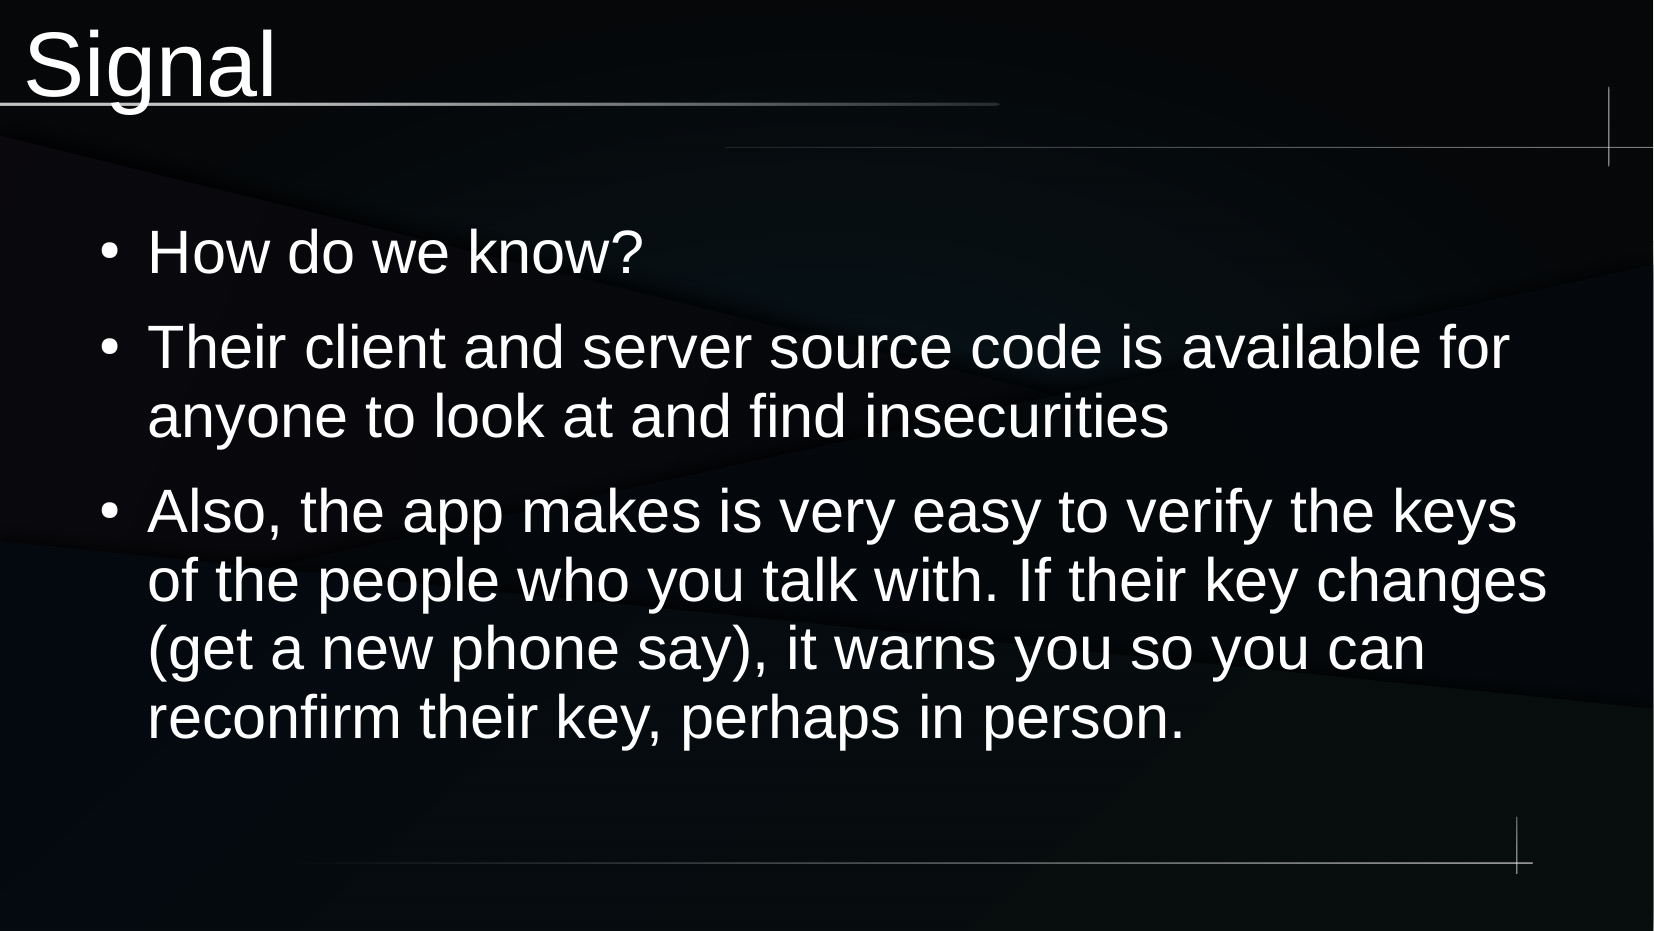

# Signal
How do we know?
Their client and server source code is available for anyone to look at and find insecurities
Also, the app makes is very easy to verify the keys of the people who you talk with. If their key changes (get a new phone say), it warns you so you can reconfirm their key, perhaps in person.